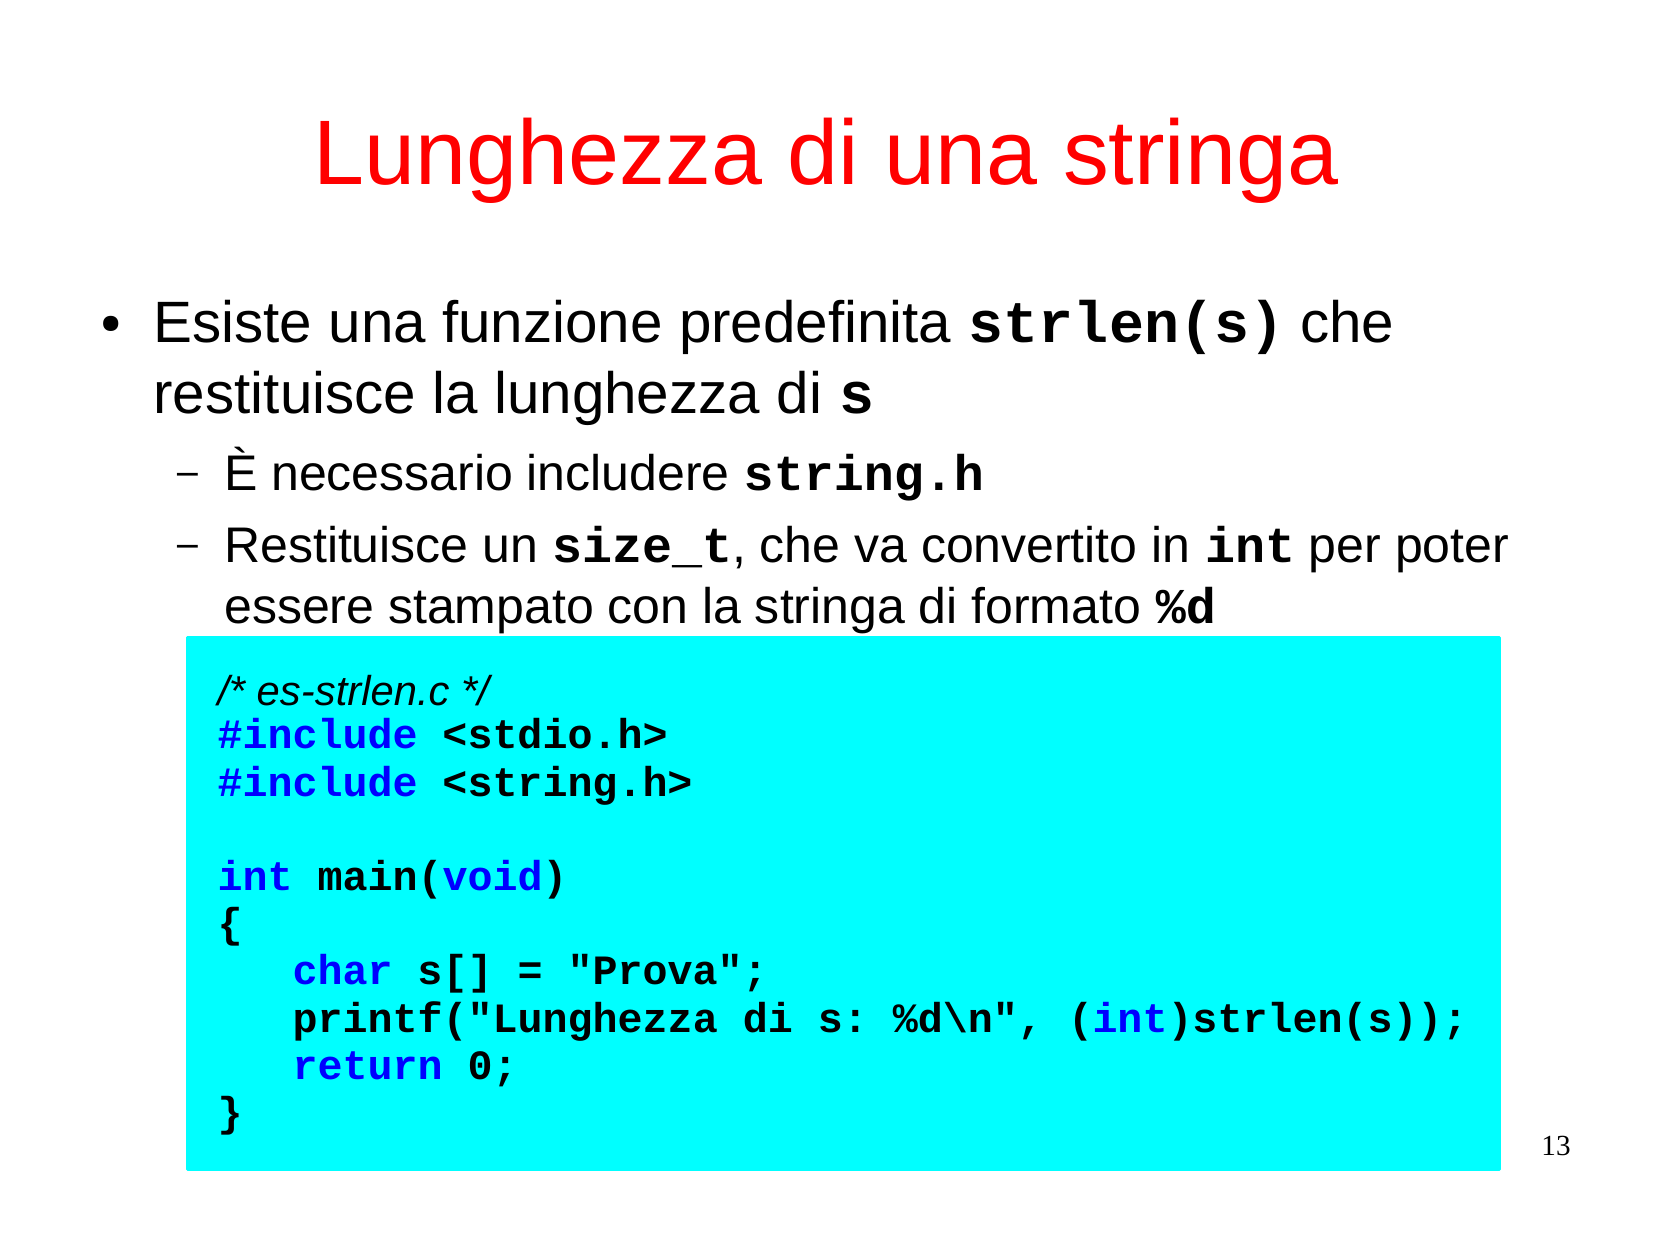

# Lunghezza di una stringa
Esiste una funzione predefinita strlen(s) che restituisce la lunghezza di s
È necessario includere string.h
Restituisce un size_t, che va convertito in int per poter essere stampato con la stringa di formato %d
/* es-strlen.c */
#include <stdio.h>
#include <string.h>
int main(void)
{
	char s[] = "Prova";
	printf("Lunghezza di s: %d\n", (int)strlen(s));
	return 0;
}
Linguaggio C - puntatori
13